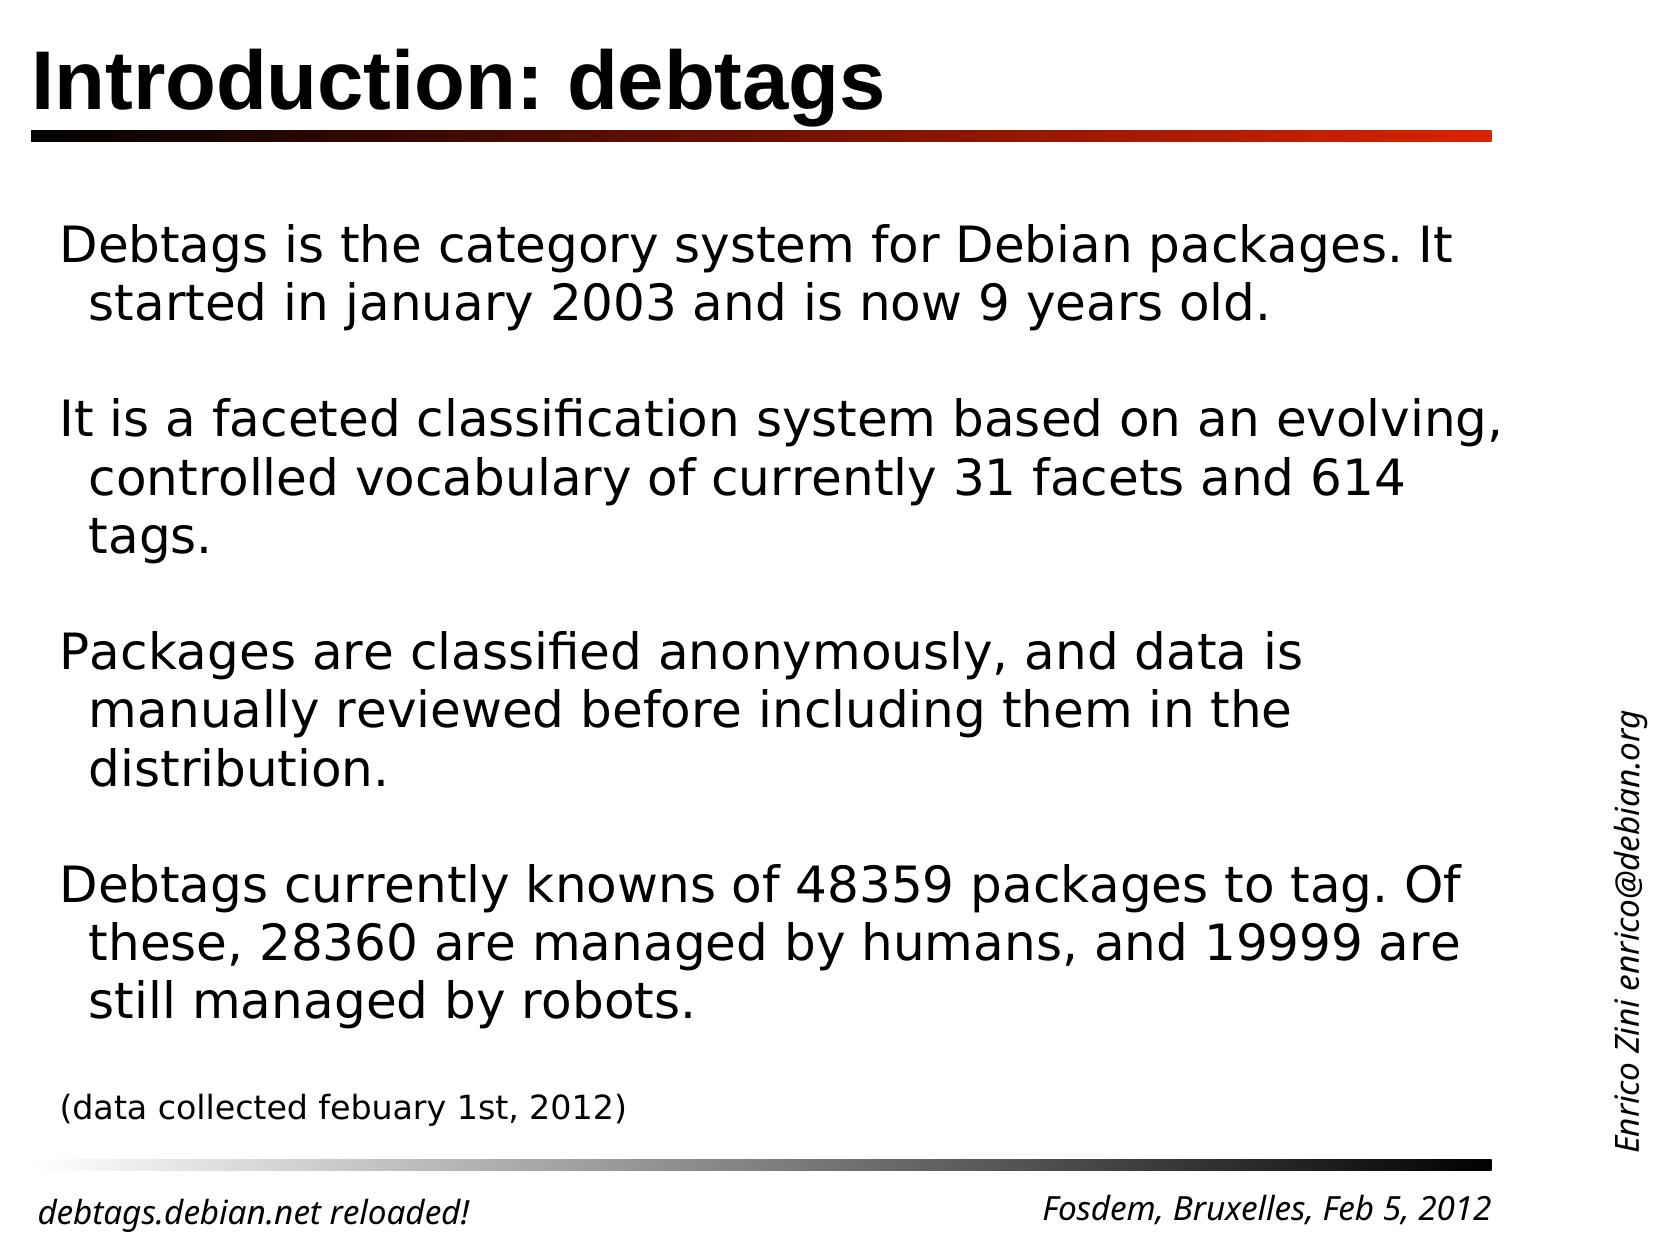

Introduction: debtags
Debtags is the category system for Debian packages. It started in january 2003 and is now 9 years old.
It is a faceted classification system based on an evolving, controlled vocabulary of currently 31 facets and 614 tags.
Packages are classified anonymously, and data is manually reviewed before including them in the distribution.
Debtags currently knowns of 48359 packages to tag. Of these, 28360 are managed by humans, and 19999 are still managed by robots.
(data collected febuary 1st, 2012)